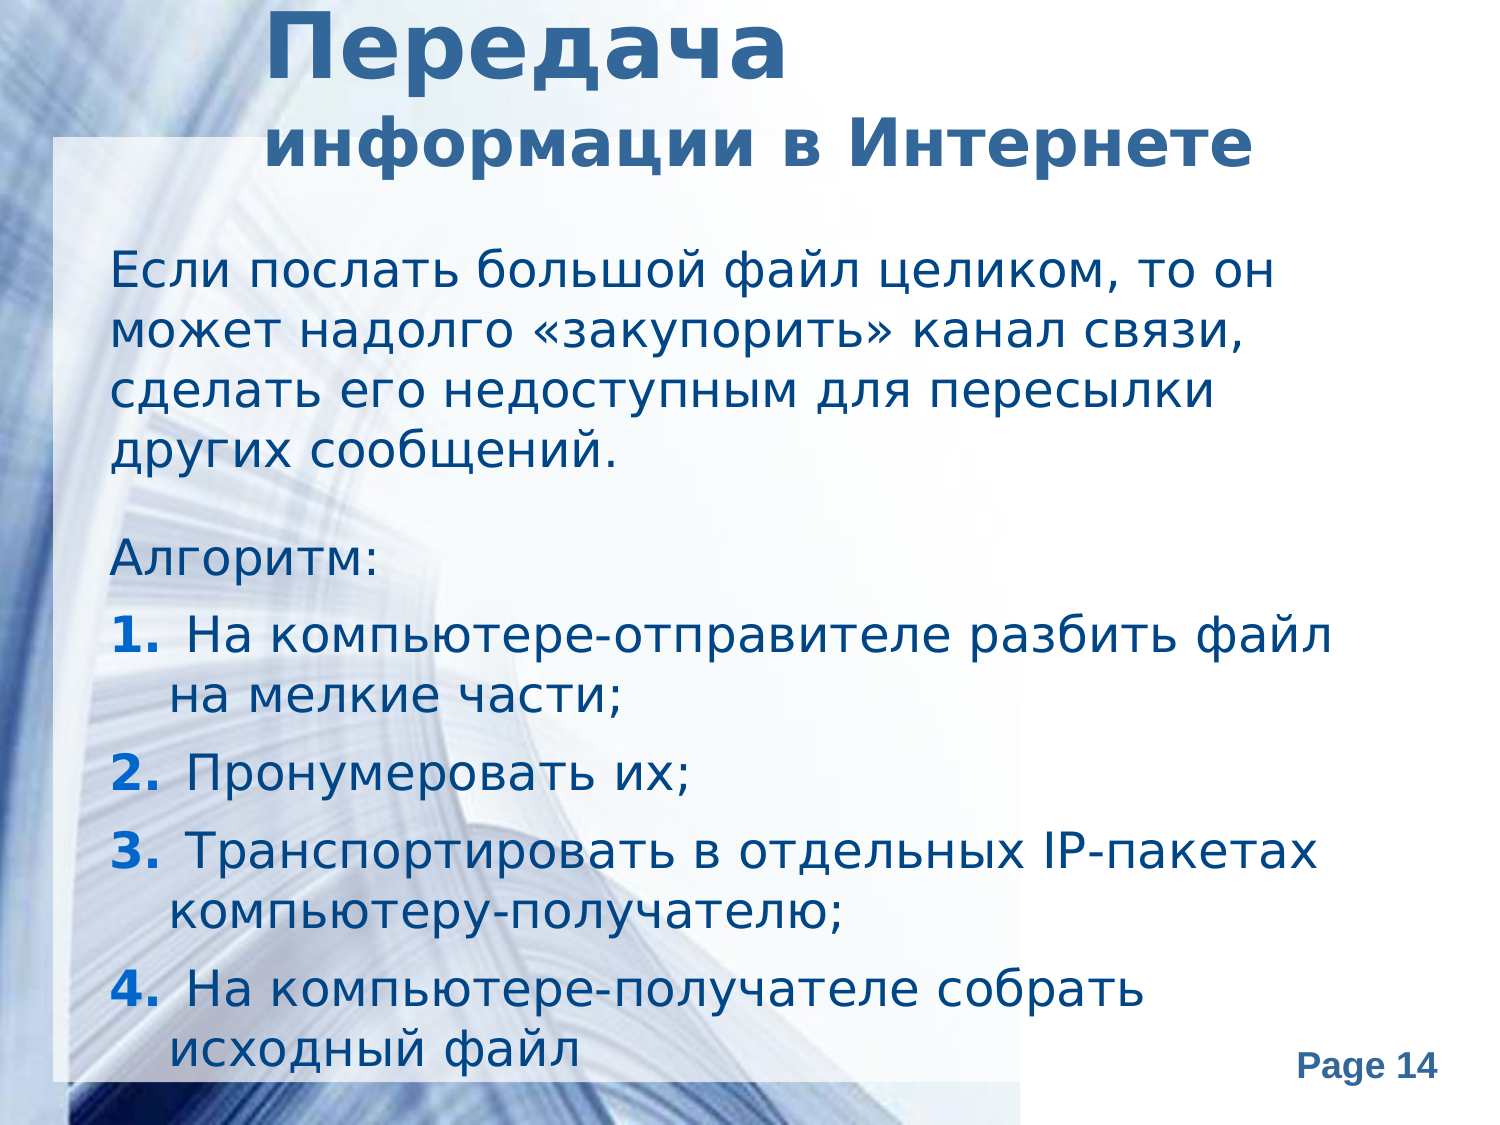

Передача
информации в Интернете
Если послать большой файл целиком, то он может надолго «закупорить» канал связи, сделать его недоступным для пересылки других сообщений.
Алгоритм:
 На компьютере-отправителе разбить файл на мелкие части;
 Пронумеровать их;
 Транспортировать в отдельных IP-пакетах компьютеру-получателю;
 На компьютере-получателе собрать исходный файл